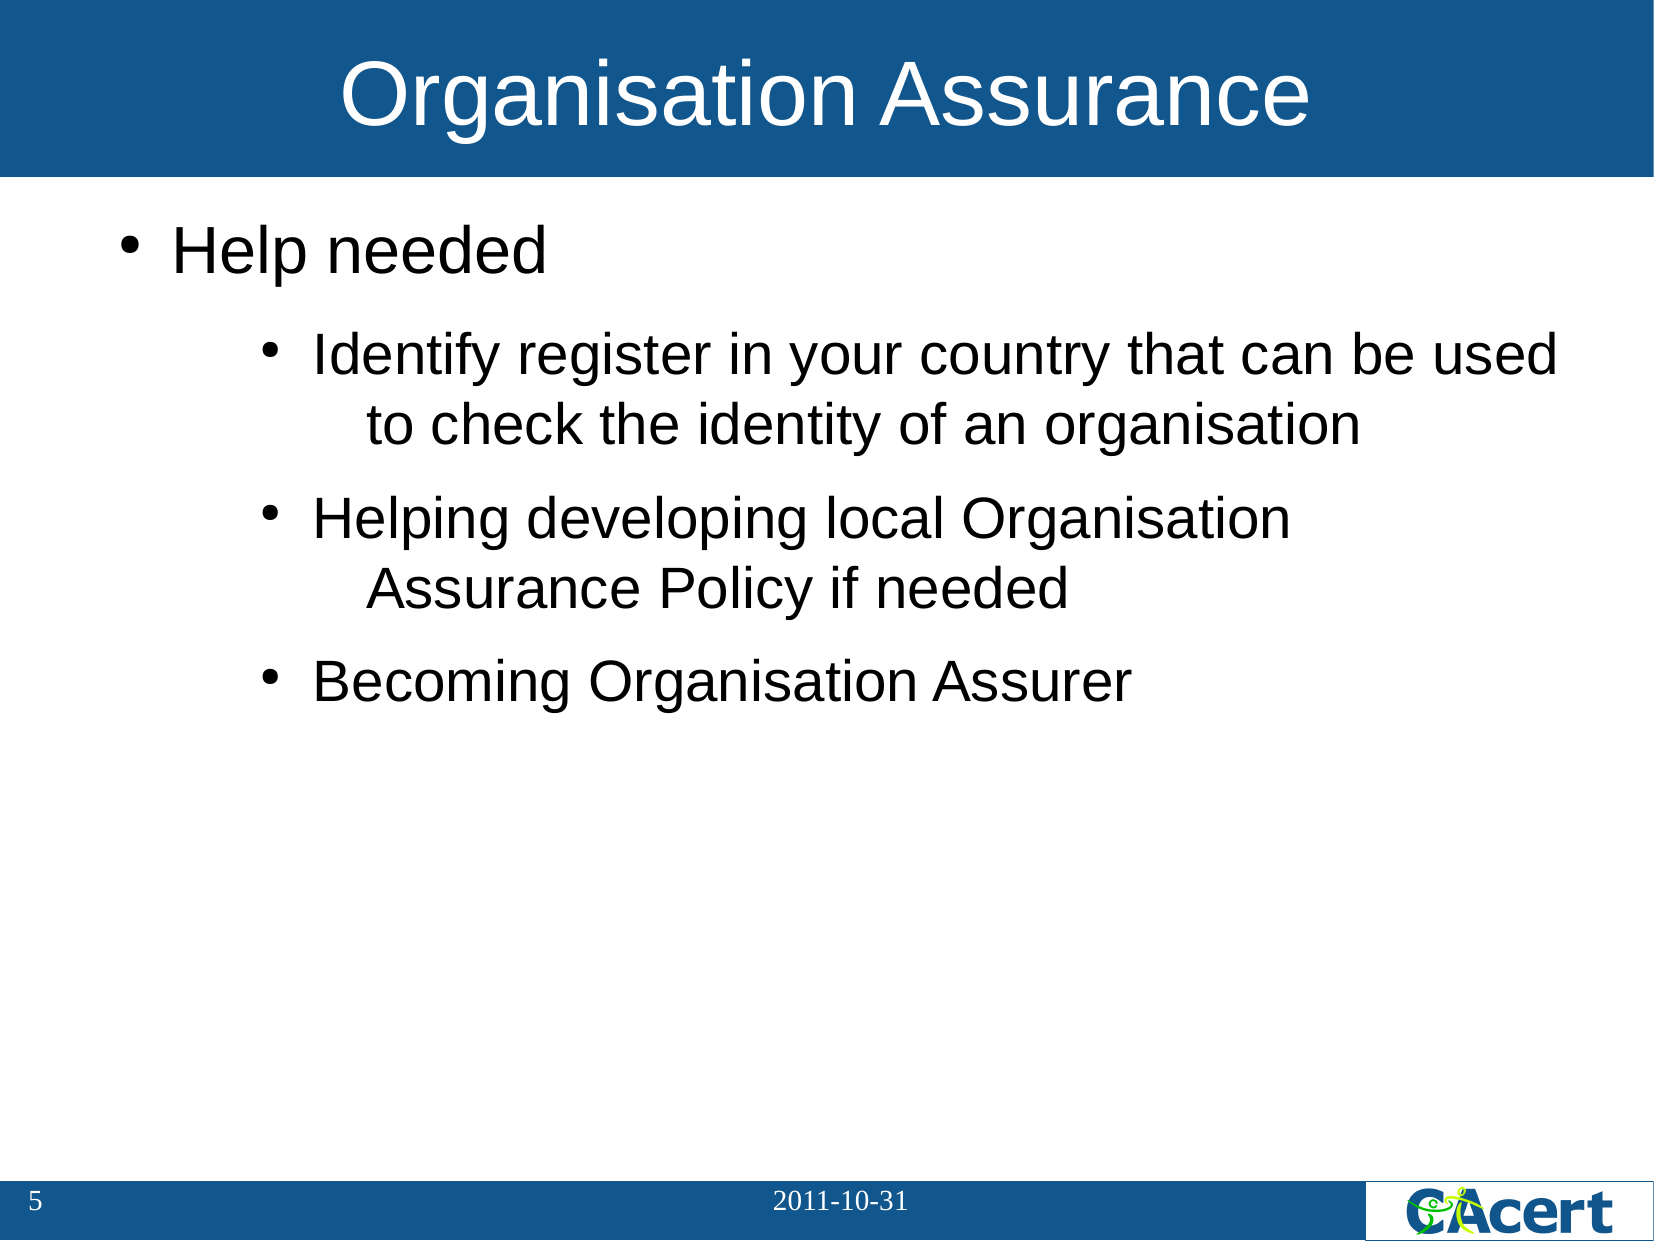

# Organisation Assurance
Help needed
Identify register in your country that can be used to check the identity of an organisation
Helping developing local Organisation Assurance Policy if needed
Becoming Organisation Assurer
2011-10-31